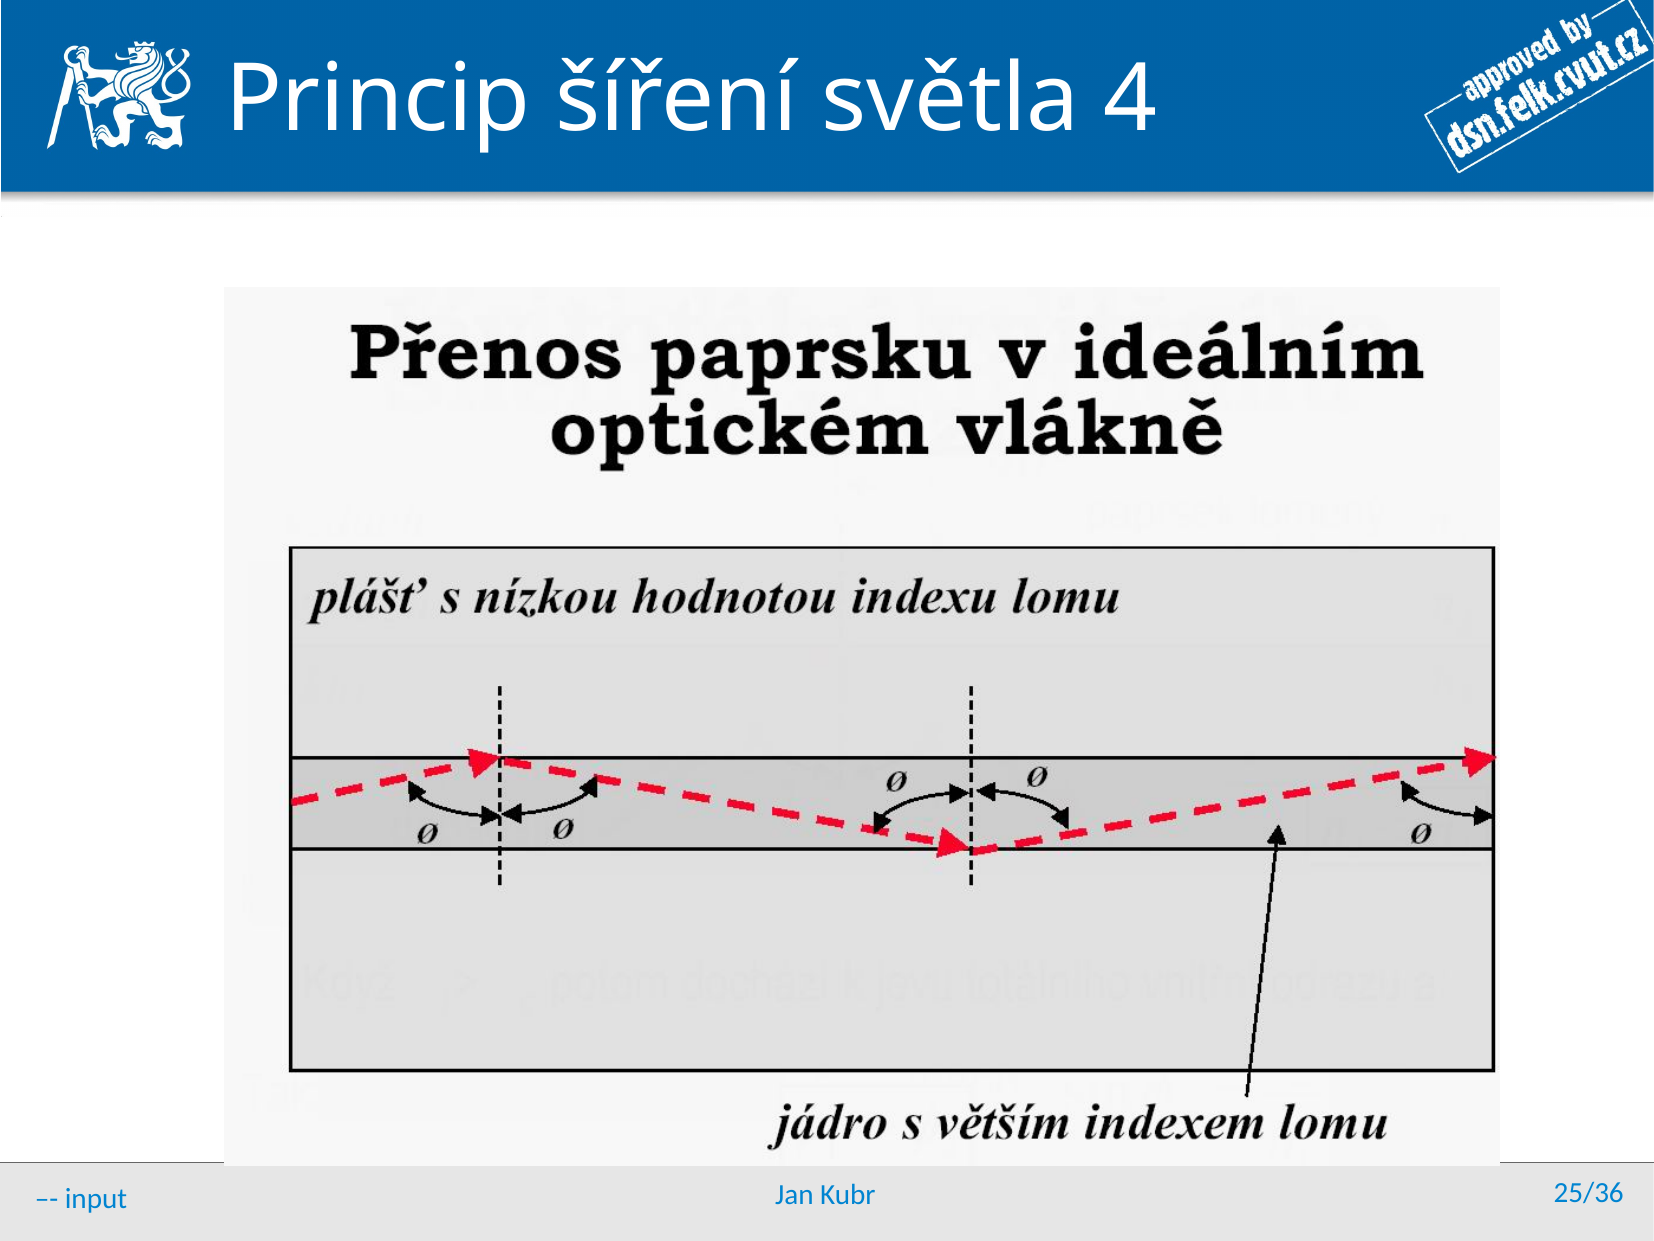

# Princip šíření světla 4
25
Jan Kubr
02/2006